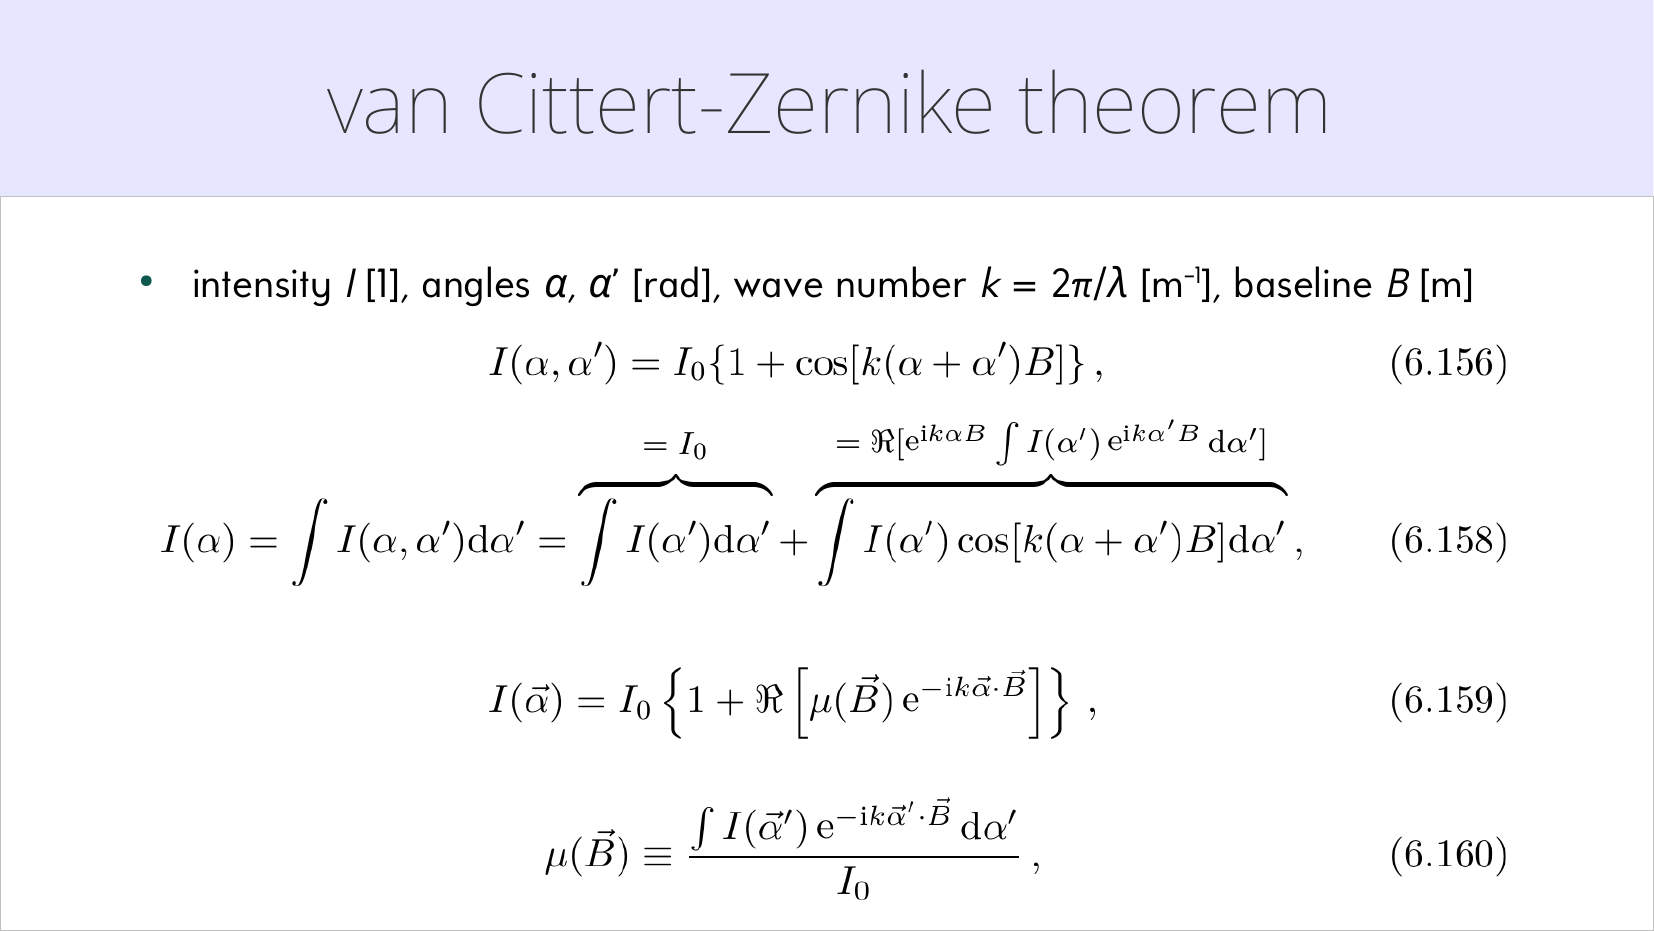

# van Cittert-Zernike theorem
intensity I [1], angles α, α’ [rad], wave number k = 2π/λ [m−1], baseline B [m]